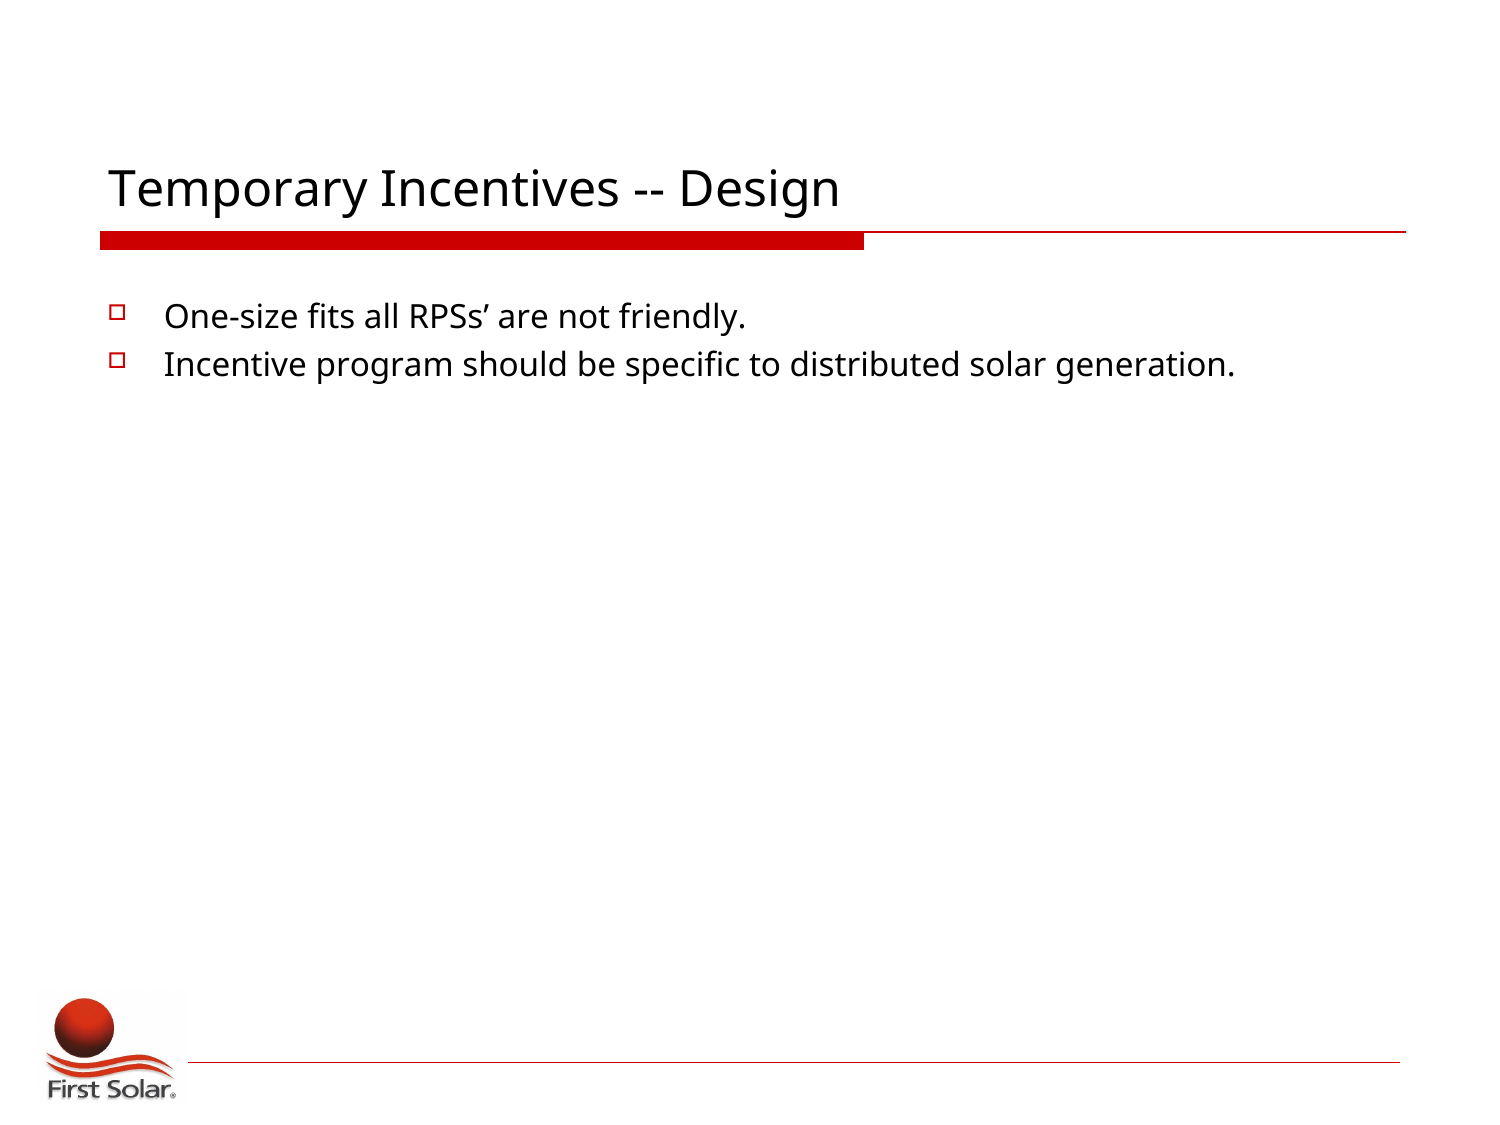

# Temporary Incentives -- Design
One-size fits all RPSs’ are not friendly.
Incentive program should be specific to distributed solar generation.